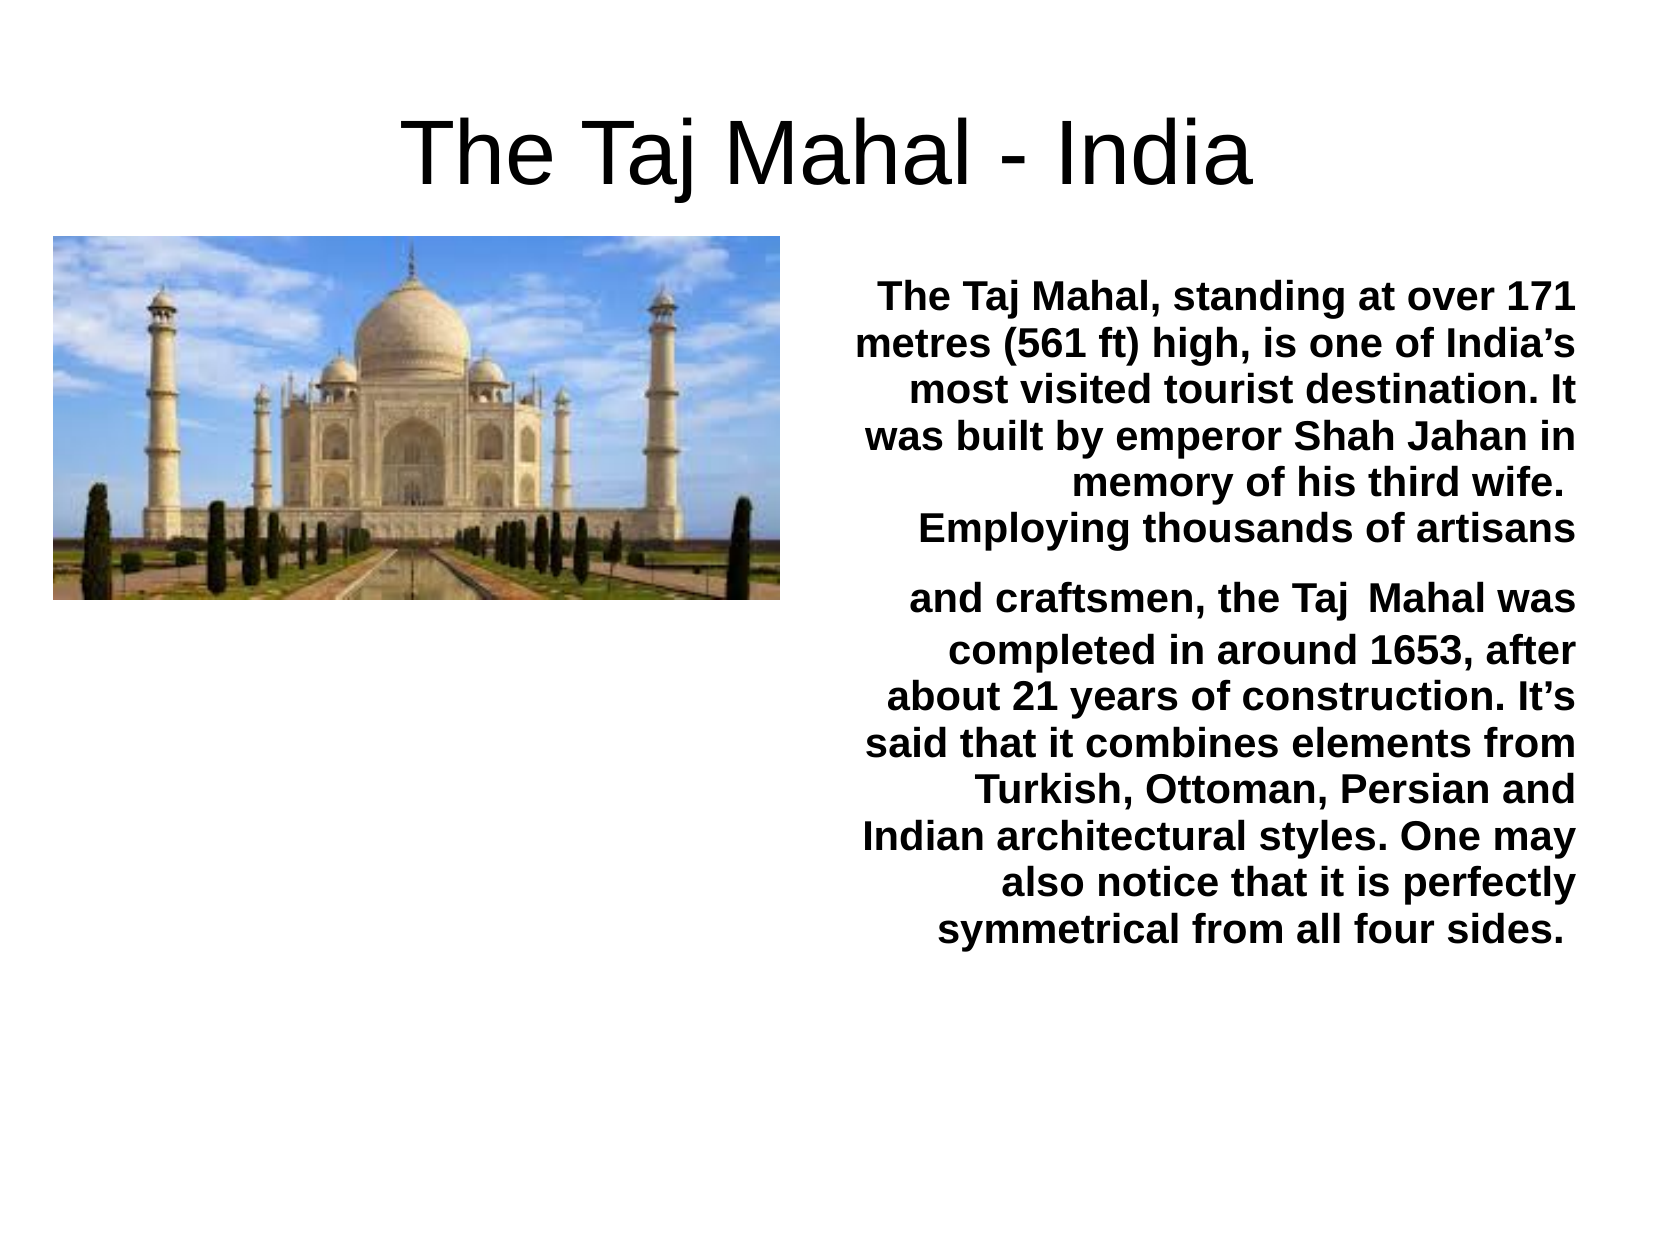

# The Taj Mahal - India
The Taj Mahal, standing at over 171 metres (561 ft) high, is one of India’s most visited tourist destination. It was built by emperor Shah Jahan in memory of his third wife. Employing thousands of artisans and craftsmen, the Taj Mahal was completed in around 1653, after about 21 years of construction. It’s said that it combines elements from Turkish, Ottoman, Persian and Indian architectural styles. One may also notice that it is perfectly symmetrical from all four sides.